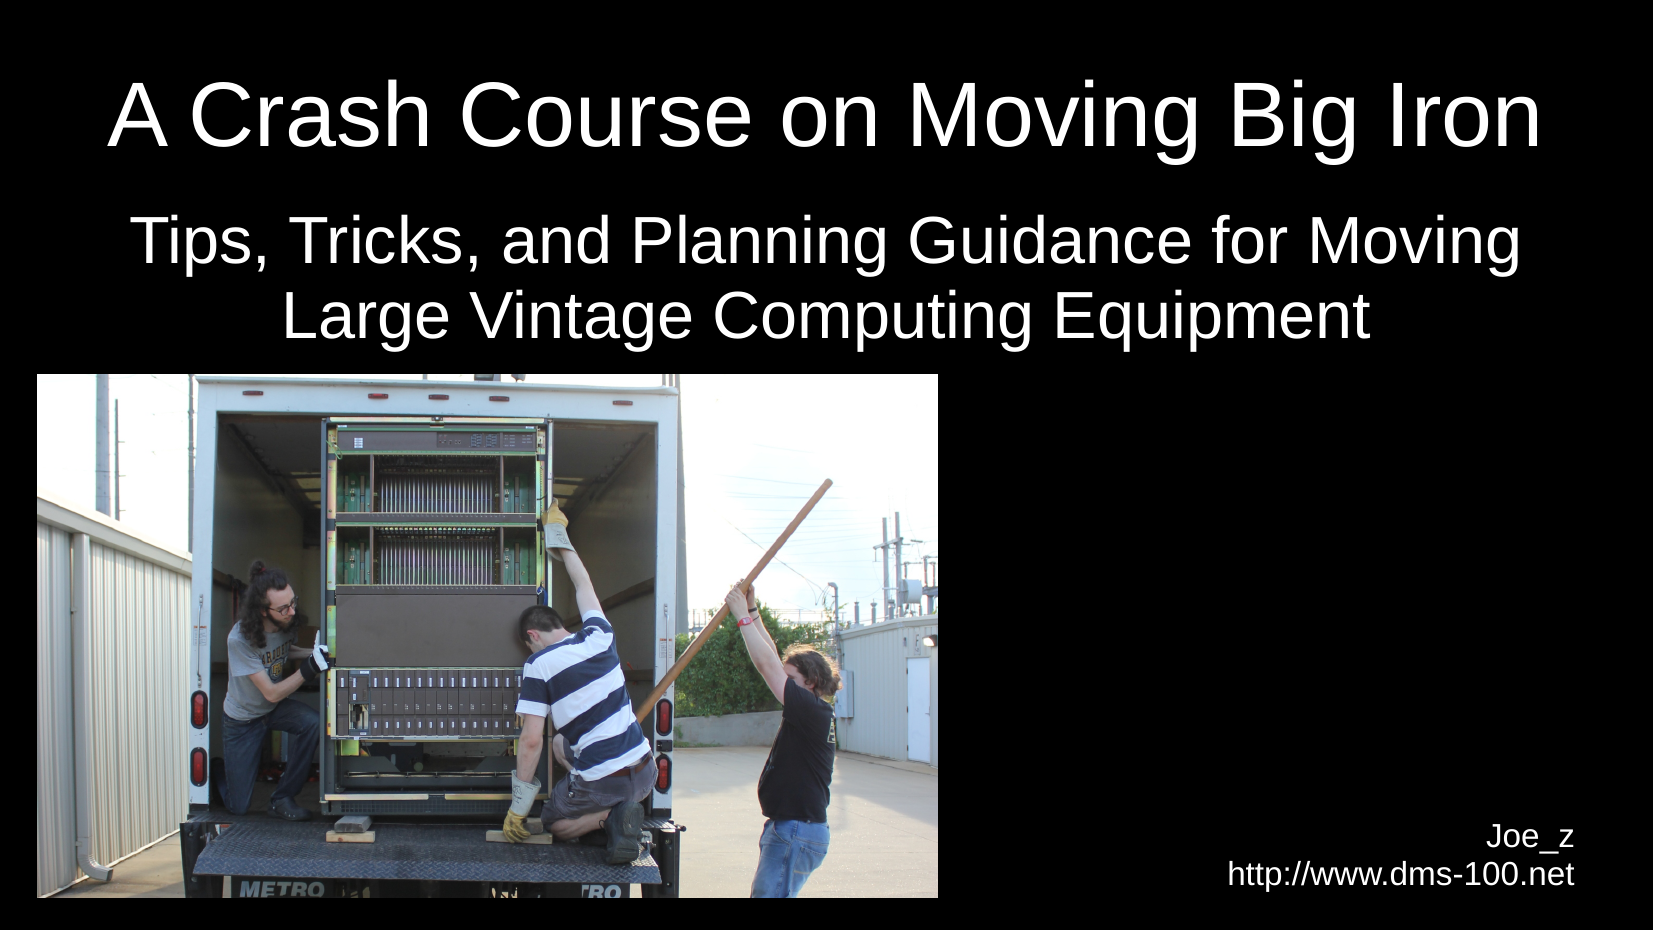

# A Crash Course on Moving Big Iron
Tips, Tricks, and Planning Guidance for Moving Large Vintage Computing Equipment
Joe_z
http://www.dms-100.net